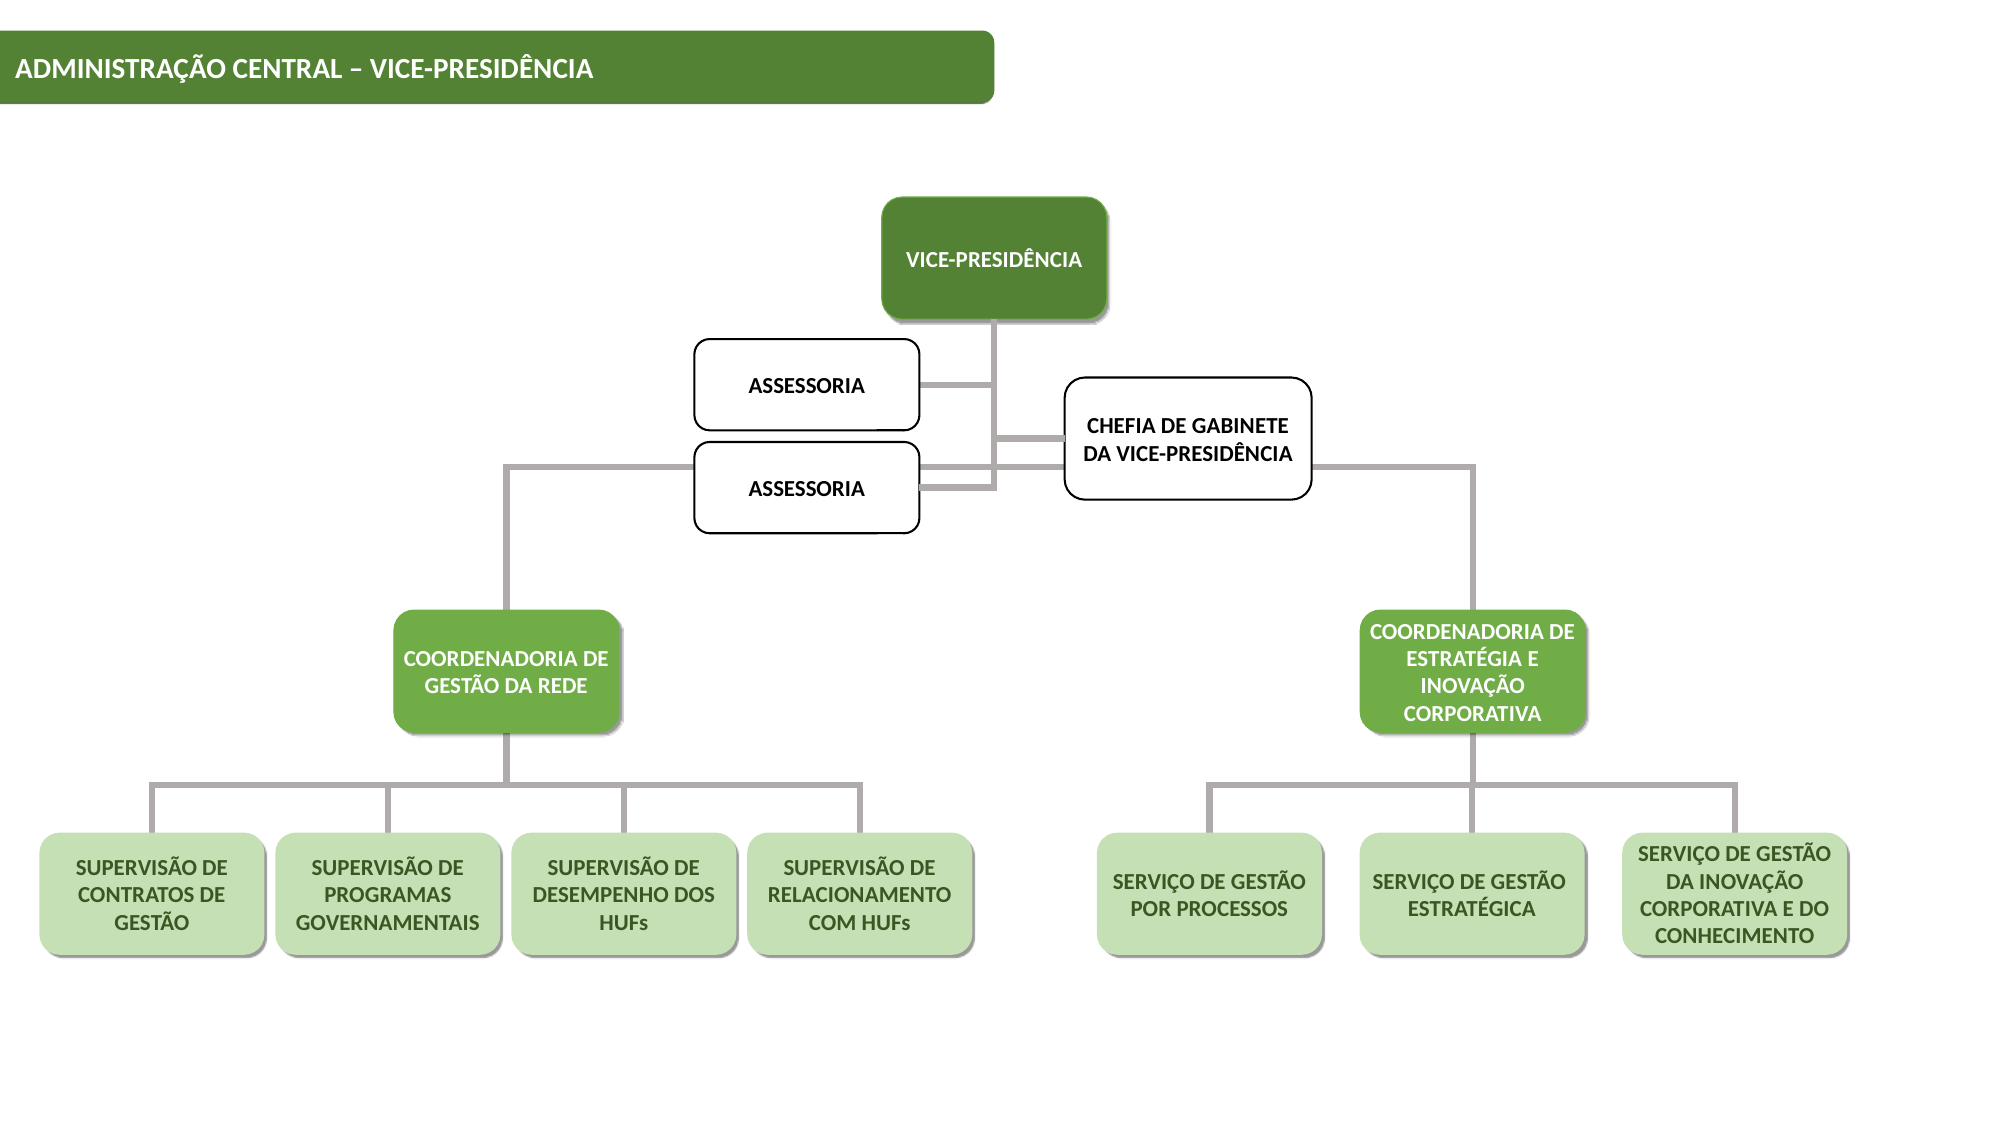

ADMINISTRAÇÃO CENTRAL – VICE-PRESIDÊNCIA
VICE-PRESIDÊNCIA
ASSESSORIA
CHEFIA DE GABINETE DA VICE-PRESIDÊNCIA
ASSESSORIA
COORDENADORIA DE GESTÃO DA REDE
COORDENADORIA DE ESTRATÉGIA E INOVAÇÃO CORPORATIVA
SUPERVISÃO DE CONTRATOS DE GESTÃO
SUPERVISÃO DE PROGRAMAS GOVERNAMENTAIS
SUPERVISÃO DE DESEMPENHO DOS HUFs
SUPERVISÃO DE RELACIONAMENTO COM HUFs
SERVIÇO DE GESTÃO POR PROCESSOS
SERVIÇO DE GESTÃO
ESTRATÉGICA
SERVIÇO DE GESTÃO DA INOVAÇÃO CORPORATIVA E DO CONHECIMENTO